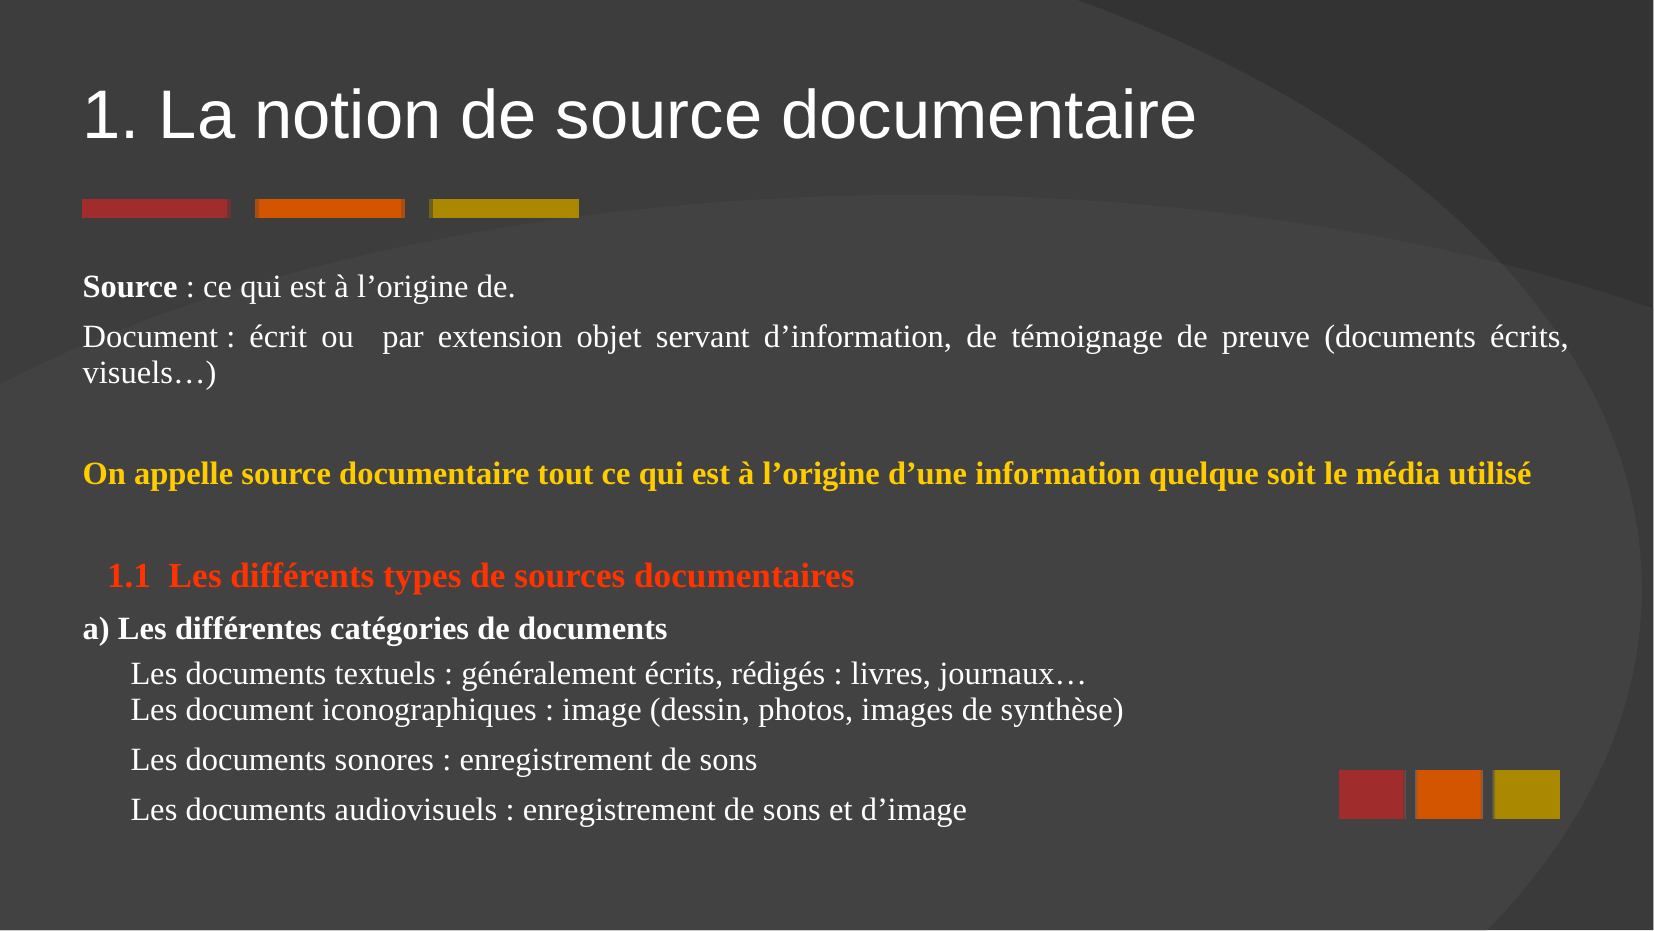

# 1. La notion de source documentaire
Source : ce qui est à l’origine de.
Document : écrit ou par extension objet servant d’information, de témoignage de preuve (documents écrits, visuels…)
On appelle source documentaire tout ce qui est à l’origine d’une information quelque soit le média utilisé
1.1 Les différents types de sources documentaires
a) Les différentes catégories de documents
Les documents textuels : généralement écrits, rédigés : livres, journaux…
Les document iconographiques : image (dessin, photos, images de synthèse)
Les documents sonores : enregistrement de sons
Les documents audiovisuels : enregistrement de sons et d’image